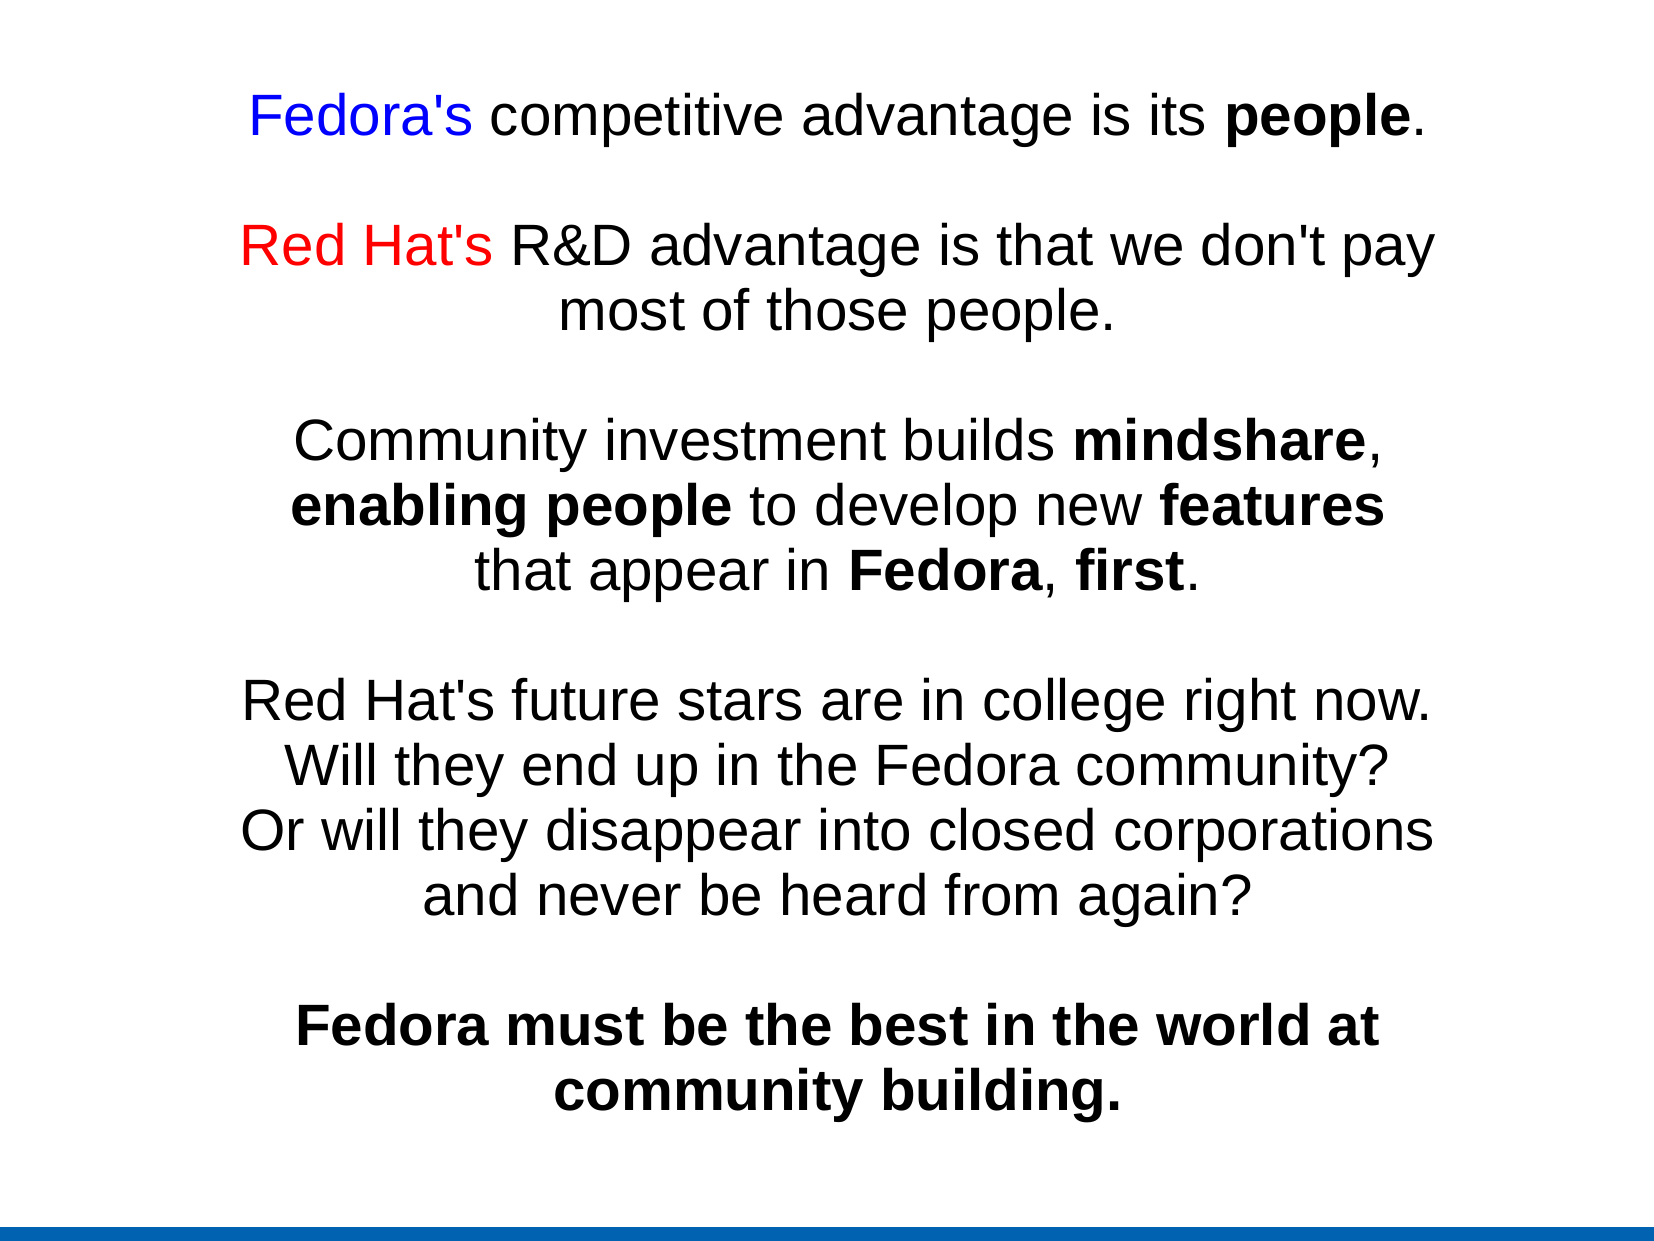

Fedora's competitive advantage is its people.
Red Hat's R&D advantage is that we don't pay most of those people.
Community investment builds mindshare, enabling people to develop new features that appear in Fedora, first.
Red Hat's future stars are in college right now. Will they end up in the Fedora community? Or will they disappear into closed corporations and never be heard from again?
Fedora must be the best in the world at community building.